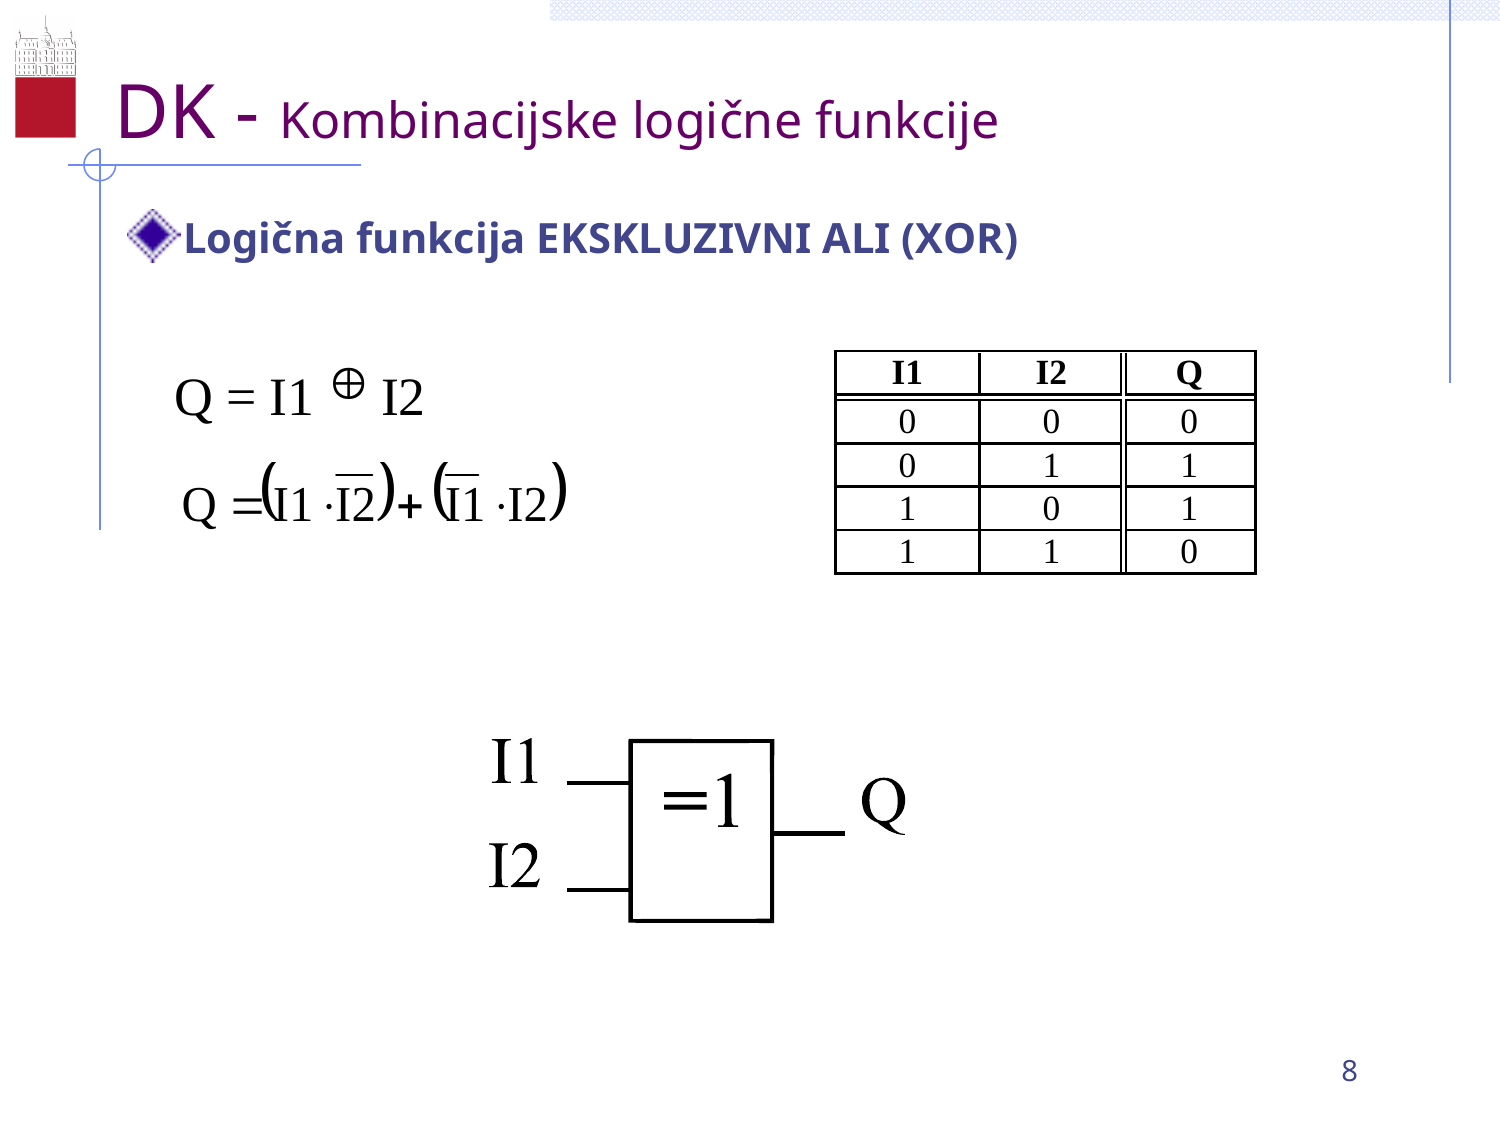

DK - Kombinacijske logične funkcije
# Logična funkcija EKSKLUZIVNI ALI (XOR)